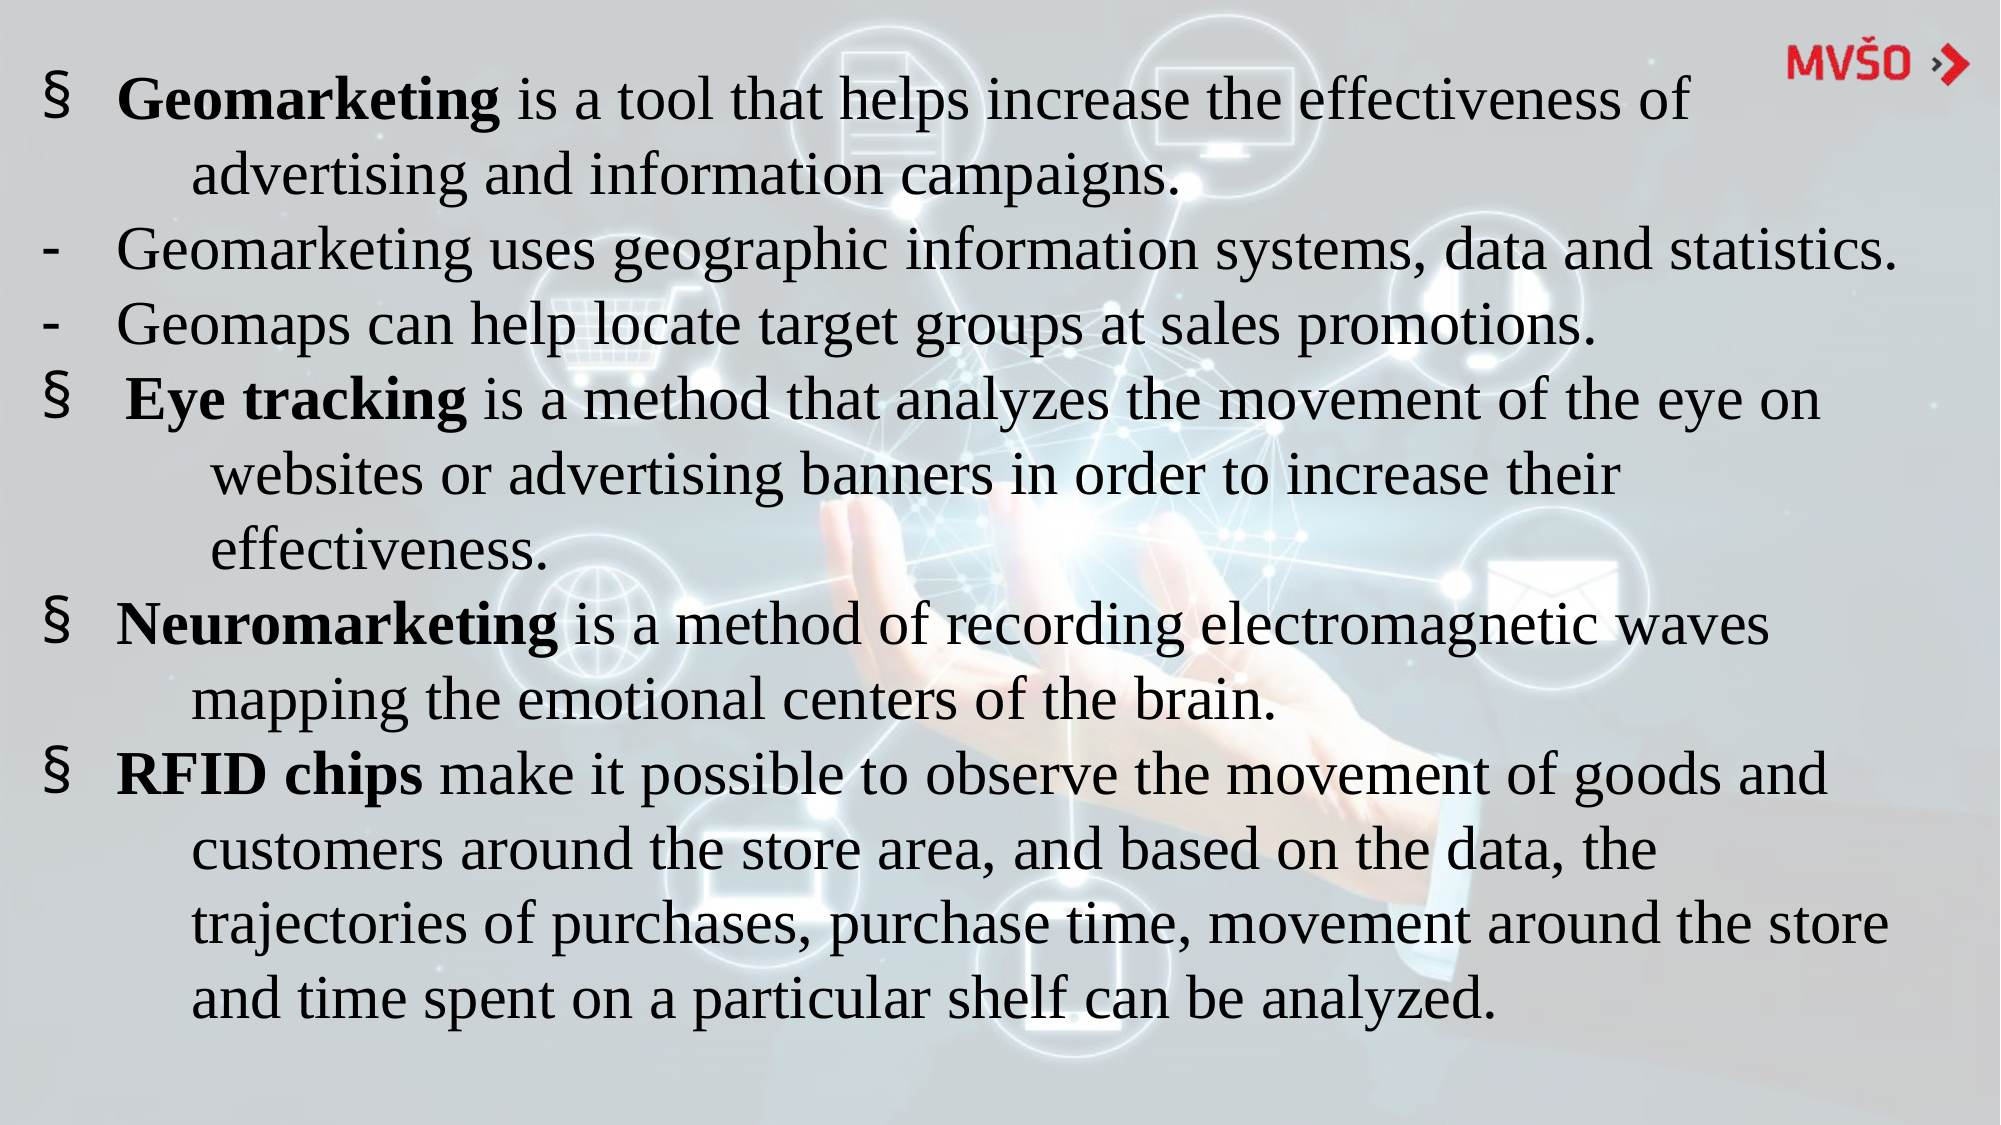

Geomarketing is a tool that helps increase the effectiveness of advertising and information campaigns.
Geomarketing uses geographic information systems, data and statistics.
Geomaps can help locate target groups at sales promotions.
Eye tracking is a method that analyzes the movement of the eye on websites or advertising banners in order to increase their effectiveness.
Neuromarketing is a method of recording electromagnetic waves mapping the emotional centers of the brain.
RFID chips make it possible to observe the movement of goods and customers around the store area, and based on the data, the trajectories of purchases, purchase time, movement around the store and time spent on a particular shelf can be analyzed.